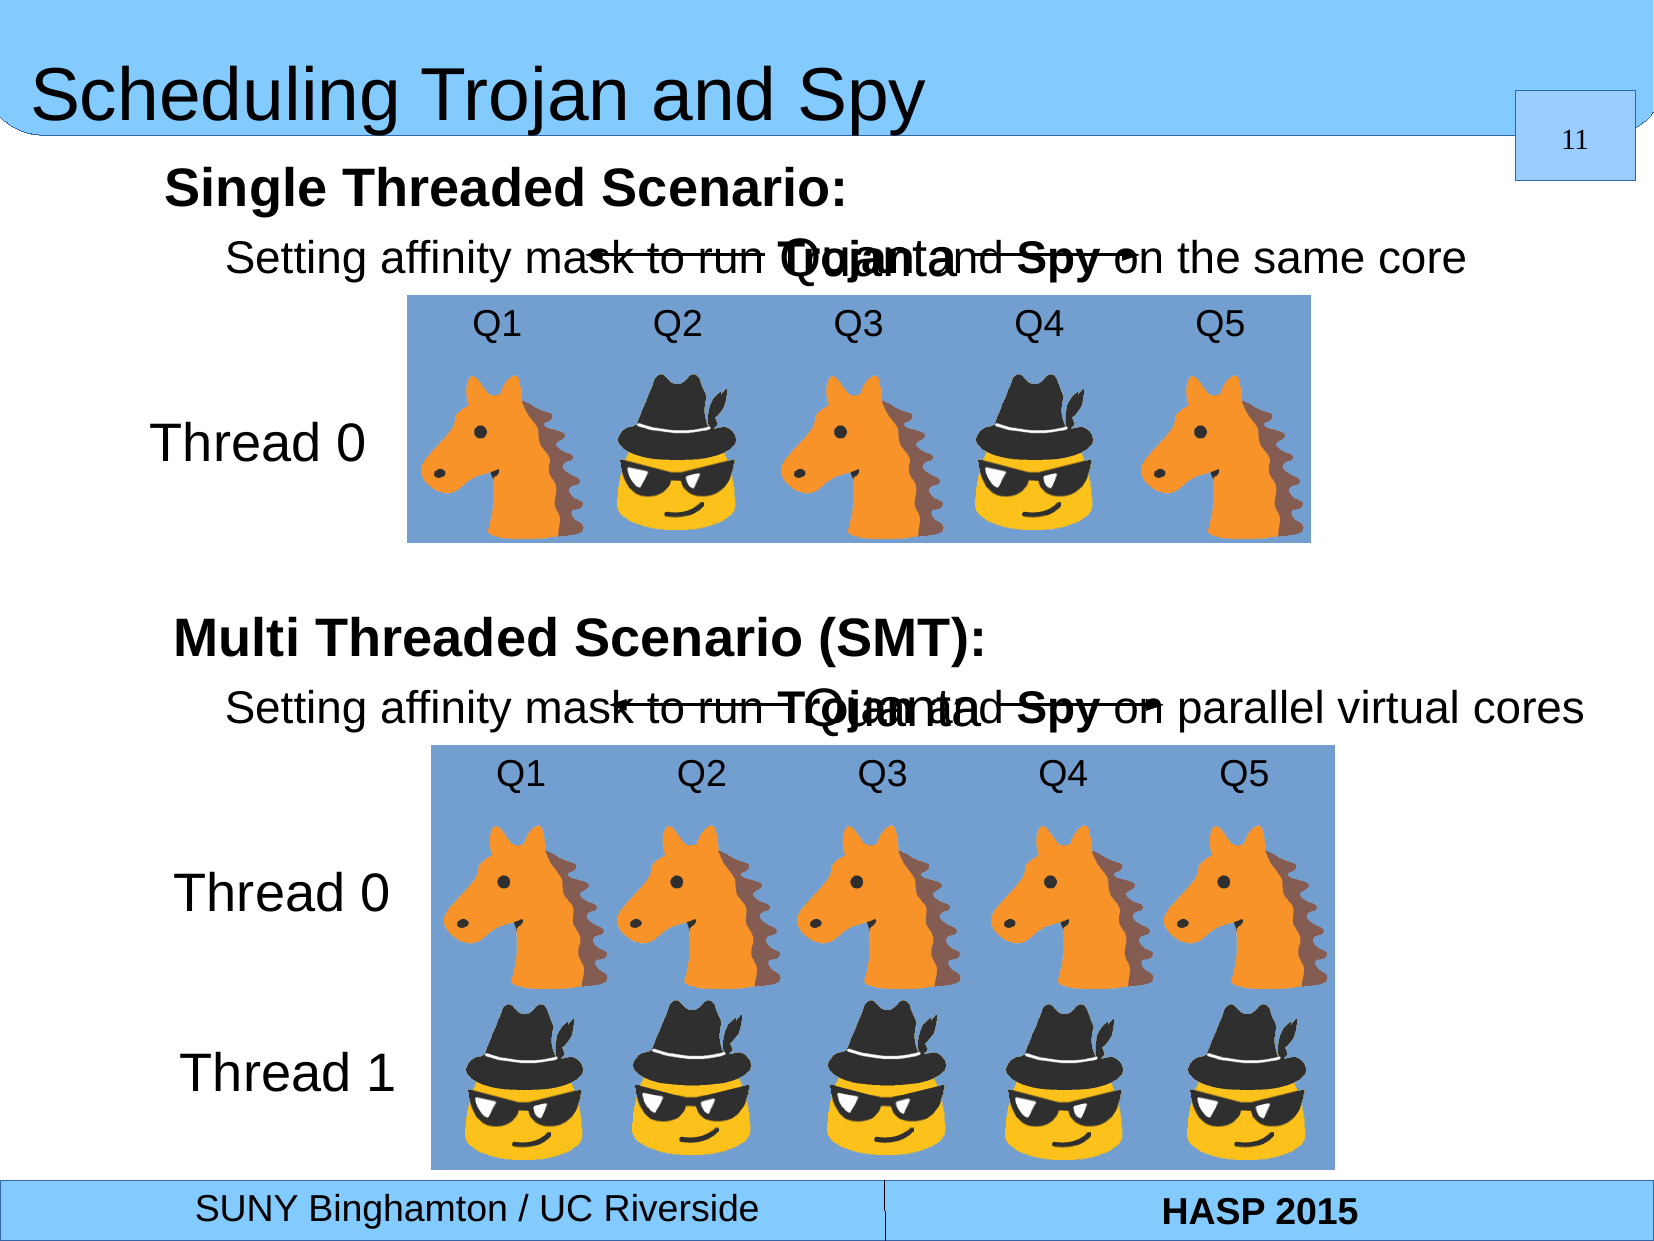

# Scheduling Trojan and Spy
Single Threaded Scenario:
Quanta
Setting affinity mask to run Trojan and Spy on the same core
| Q1 | Q2 | Q3 | Q4 | Q5 |
| --- | --- | --- | --- | --- |
| | | | | |
Thread 0
Multi Threaded Scenario (SMT):
Quanta
Setting affinity mask to run Trojan and Spy on parallel virtual cores
| Q1 | Q2 | Q3 | Q4 | Q5 |
| --- | --- | --- | --- | --- |
| | | | | |
| | | | | |
Thread 0
Thread 1